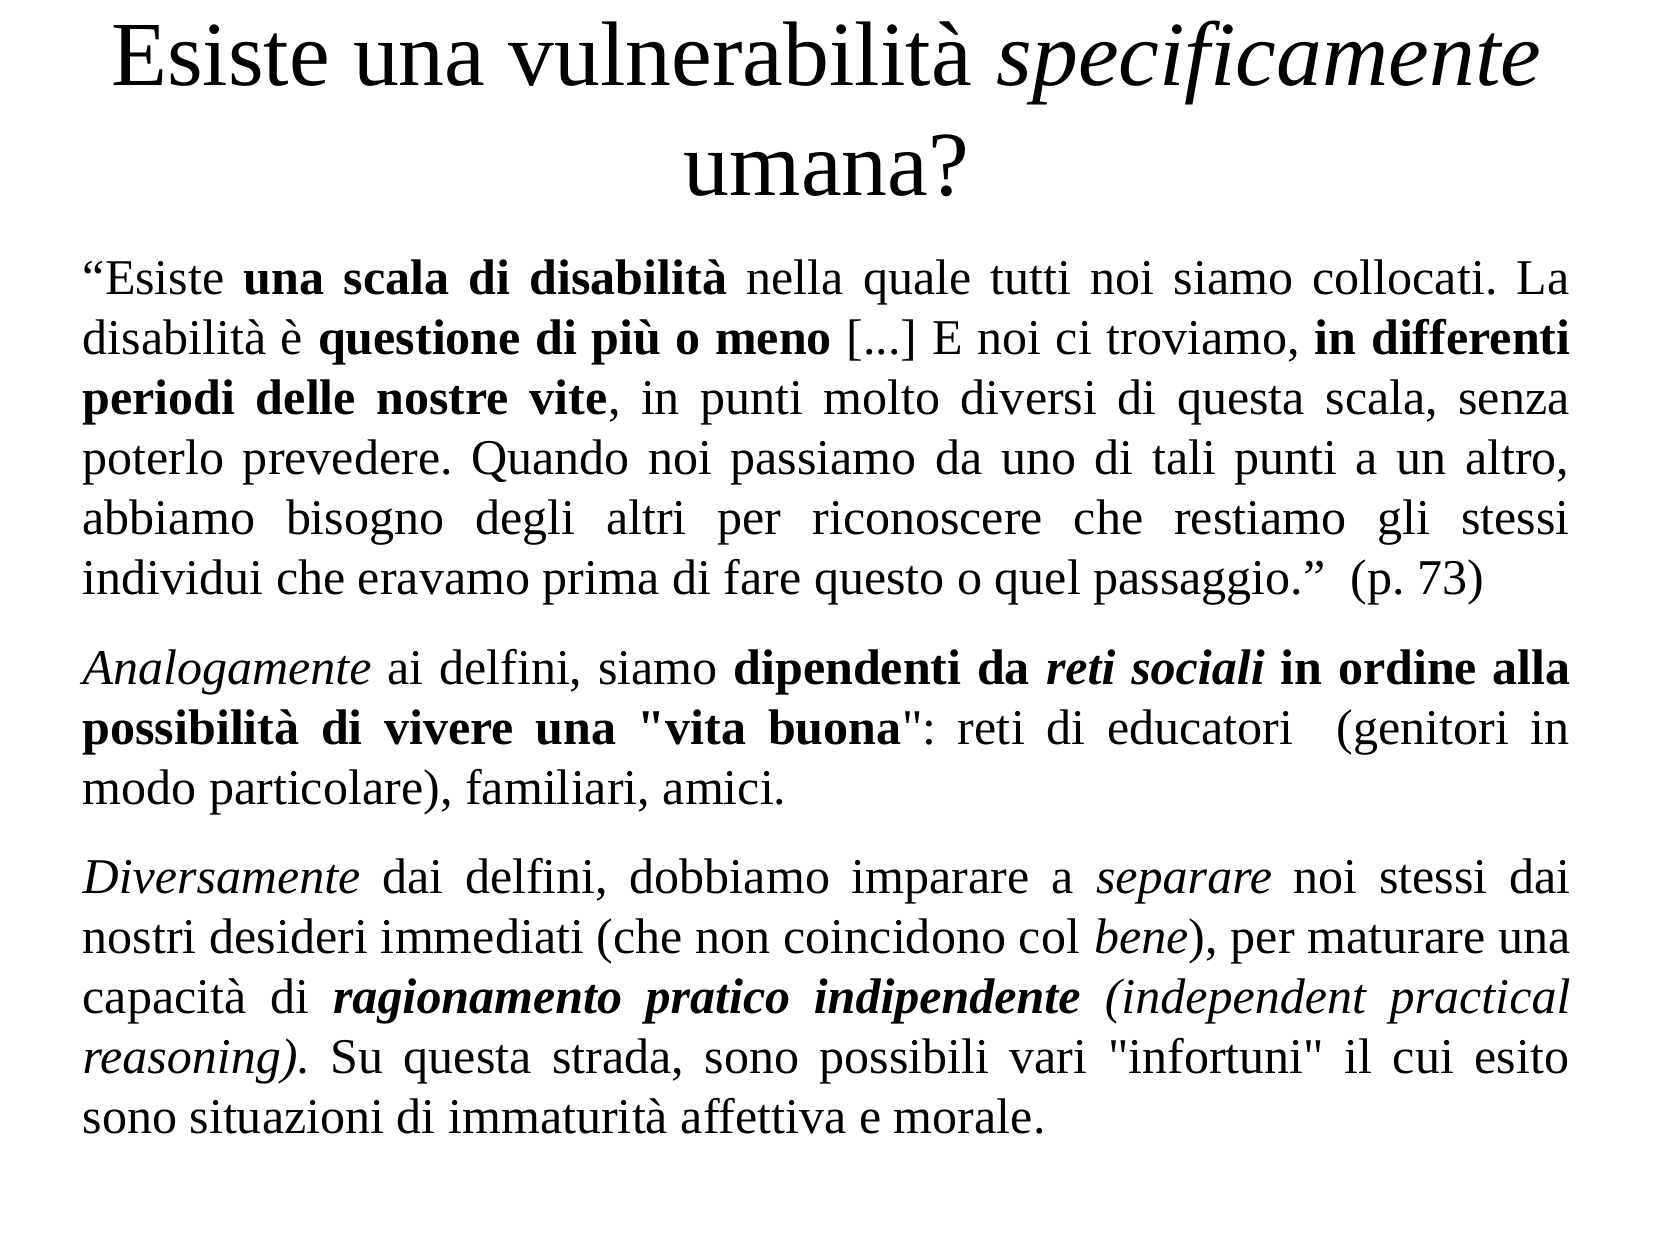

# Esiste una vulnerabilità specificamente umana?
“Esiste una scala di disabilità nella quale tutti noi siamo collocati. La disabilità è questione di più o meno [...] E noi ci troviamo, in differenti periodi delle nostre vite, in punti molto diversi di questa scala, senza poterlo prevedere. Quando noi passiamo da uno di tali punti a un altro, abbiamo bisogno degli altri per riconoscere che restiamo gli stessi individui che eravamo prima di fare questo o quel passaggio.” (p. 73)
Analogamente ai delfini, siamo dipendenti da reti sociali in ordine alla possibilità di vivere una "vita buona": reti di educatori (genitori in modo particolare), familiari, amici.
Diversamente dai delfini, dobbiamo imparare a separare noi stessi dai nostri desideri immediati (che non coincidono col bene), per maturare una capacità di ragionamento pratico indipendente (independent practical reasoning). Su questa strada, sono possibili vari "infortuni" il cui esito sono situazioni di immaturità affettiva e morale.